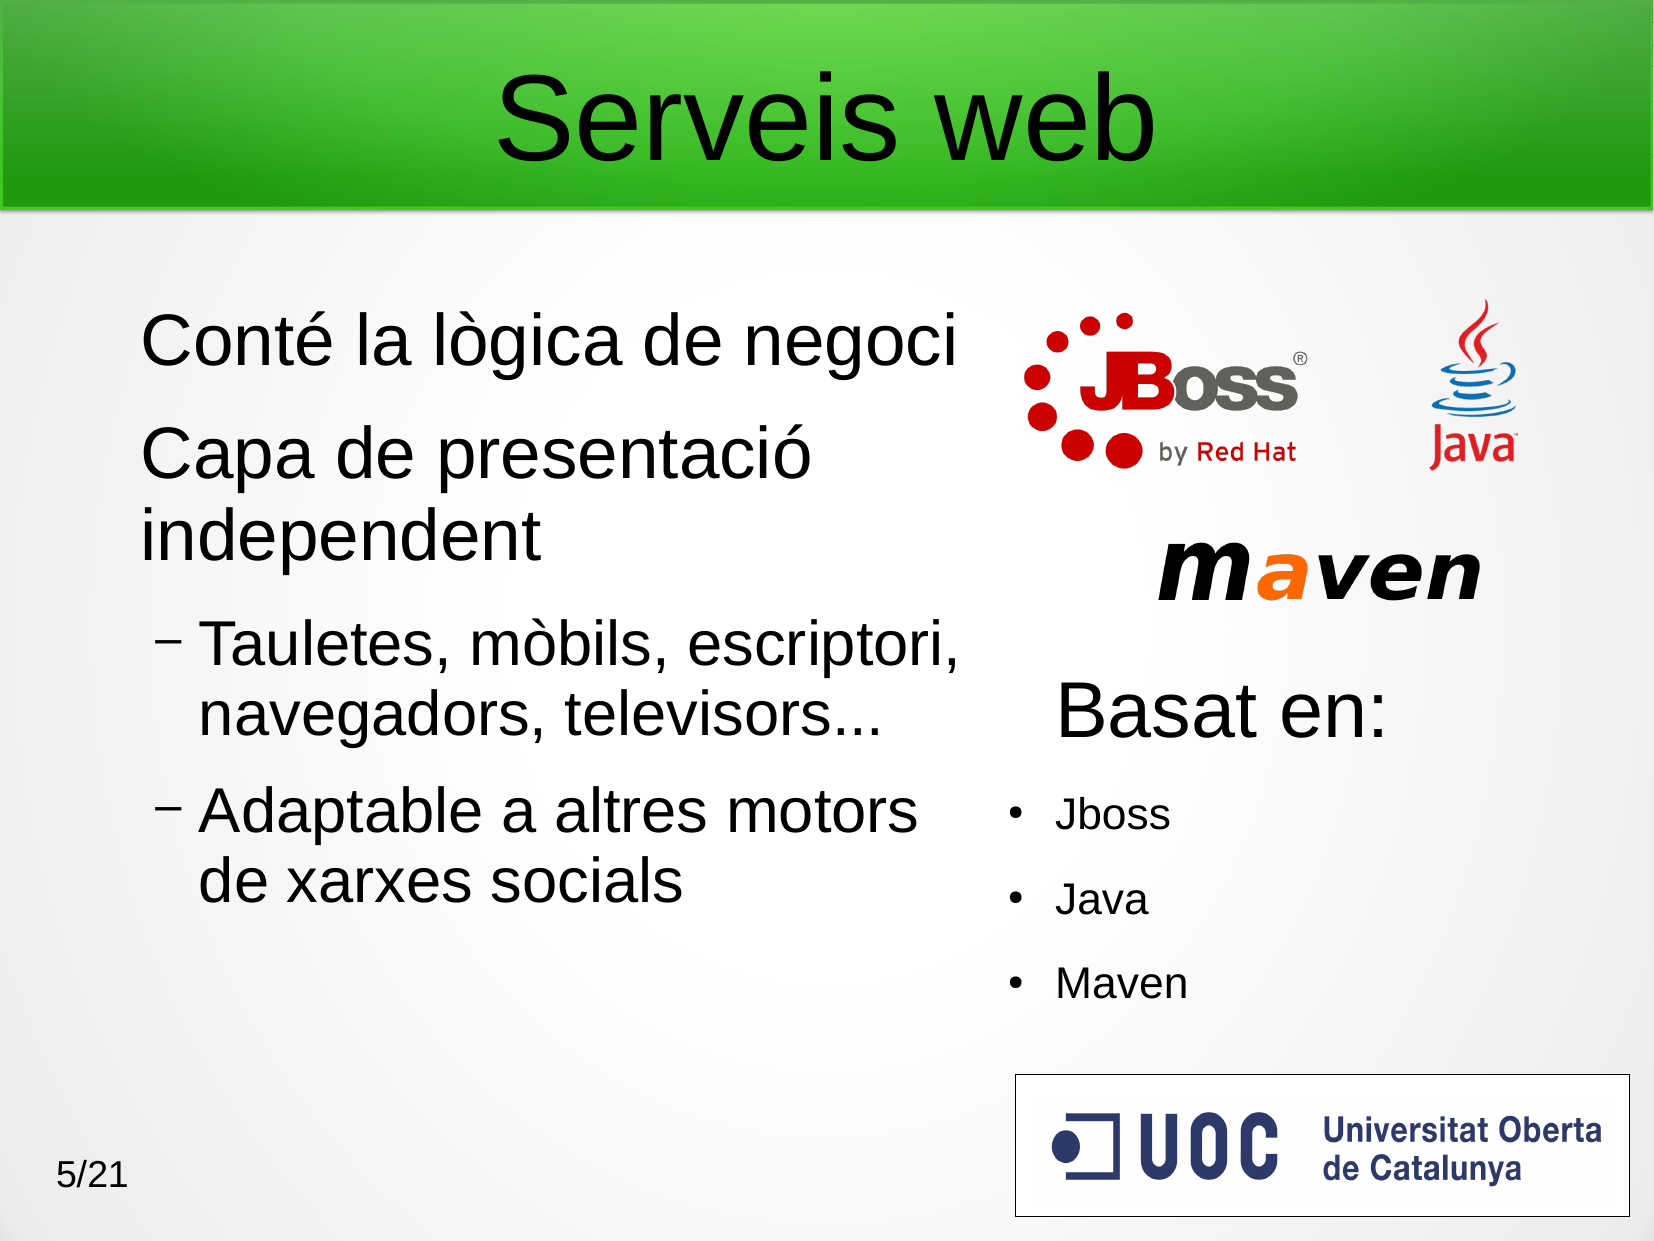

# Serveis web
Conté la lògica de negoci
Capa de presentació independent
Tauletes, mòbils, escriptori, navegadors, televisors...
Adaptable a altres motors de xarxes socials
Basat en:
Jboss
Java
Maven